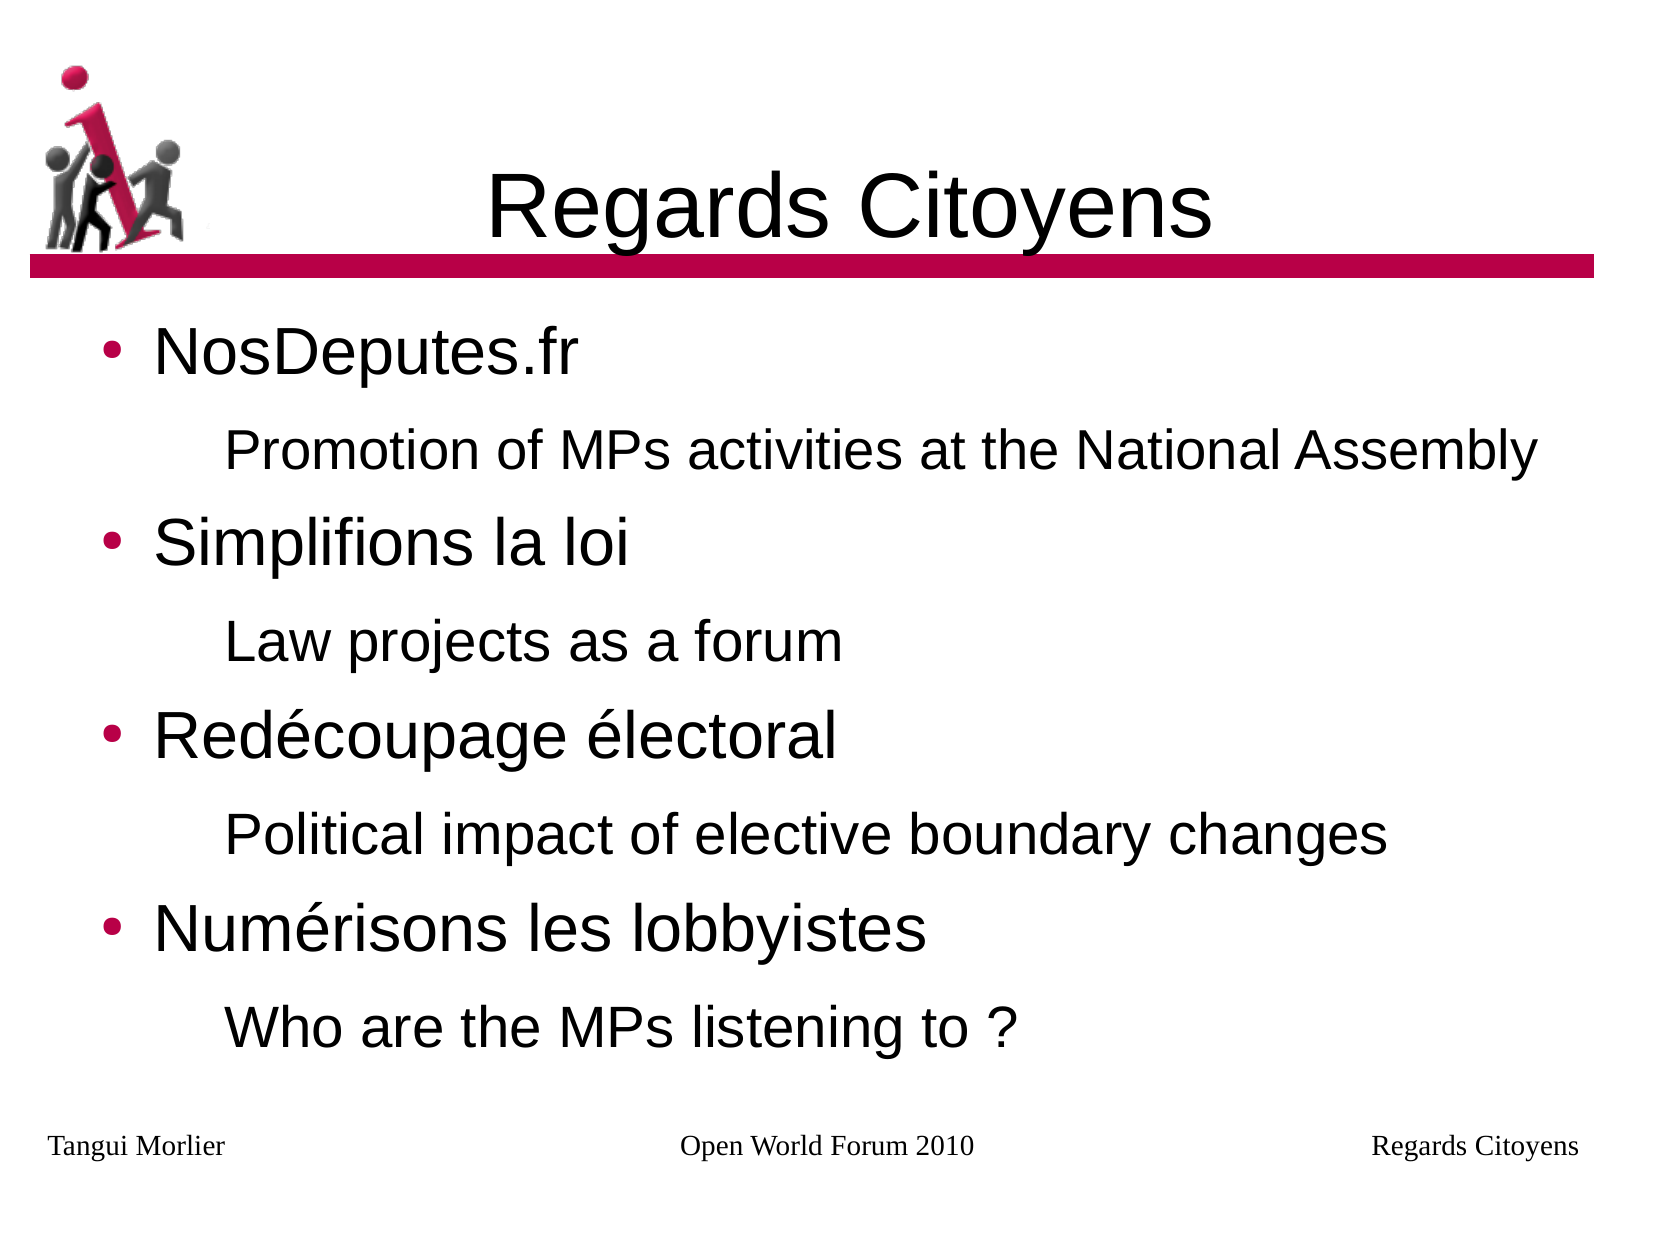

# Regards Citoyens
NosDeputes.fr
Promotion of MPs activities at the National Assembly
Simplifions la loi
Law projects as a forum
Redécoupage électoral
Political impact of elective boundary changes
Numérisons les lobbyistes
Who are the MPs listening to ?
Tangui Morlier - Open World Forum 2010